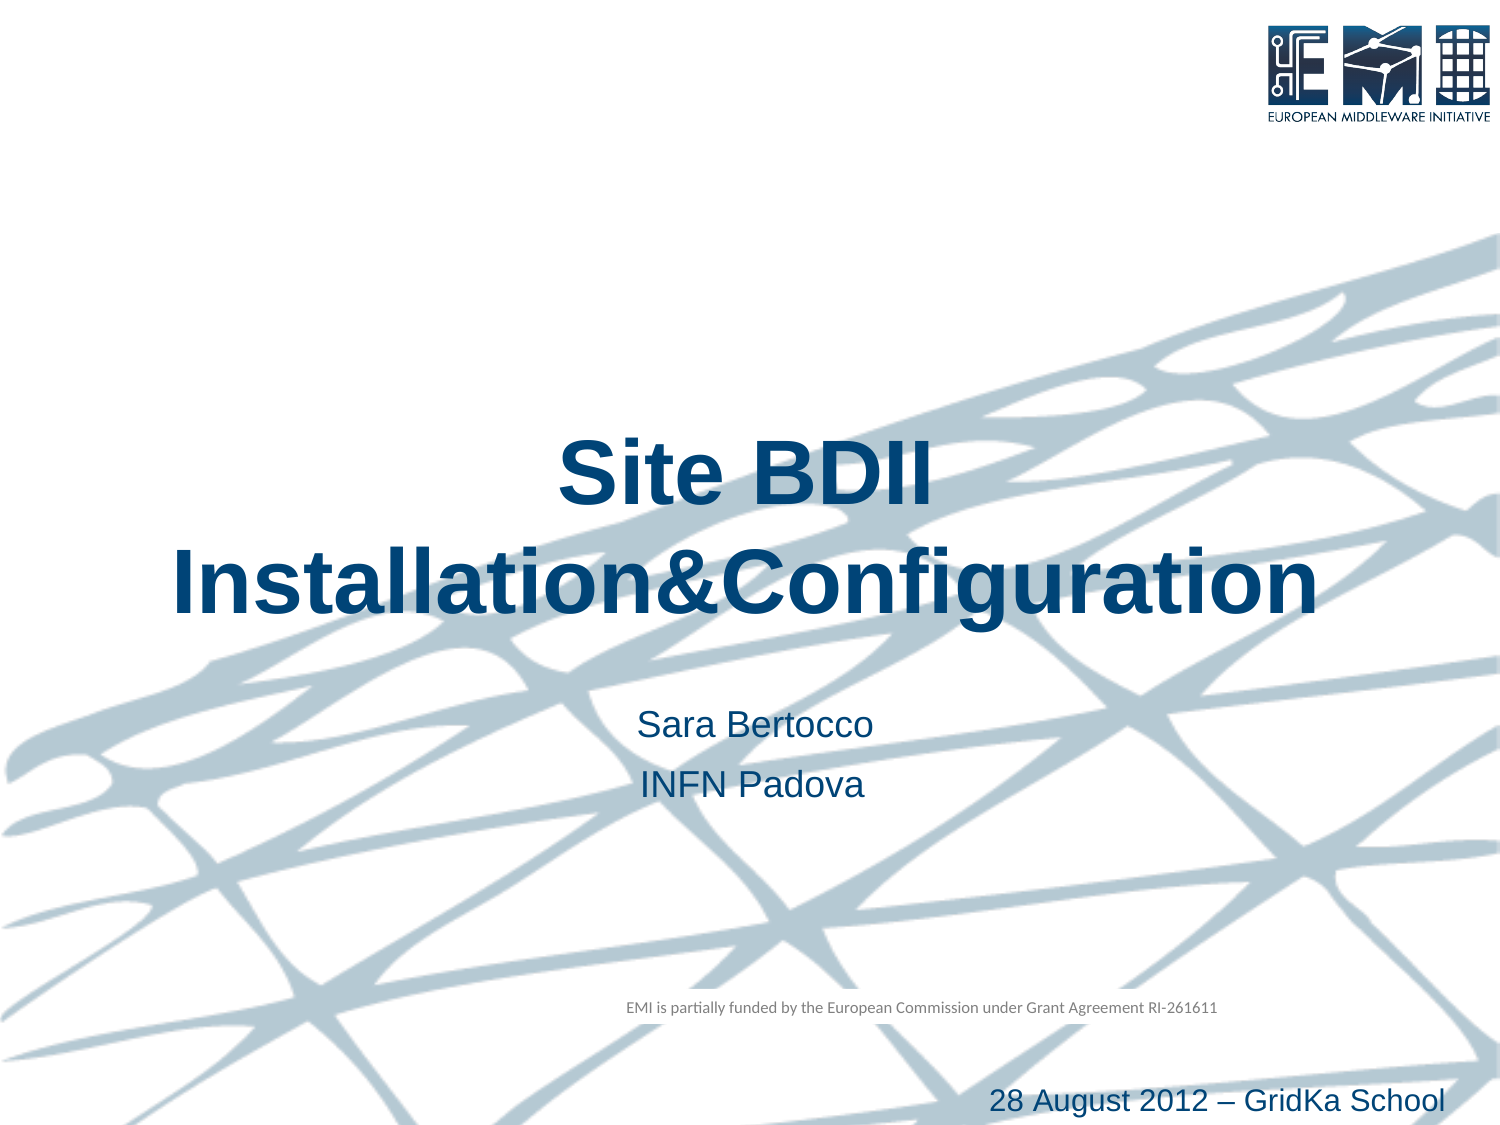

# Site BDII Installation&Configuration
Sara Bertocco
INFN Padova
28 August 2012 – GridKa School